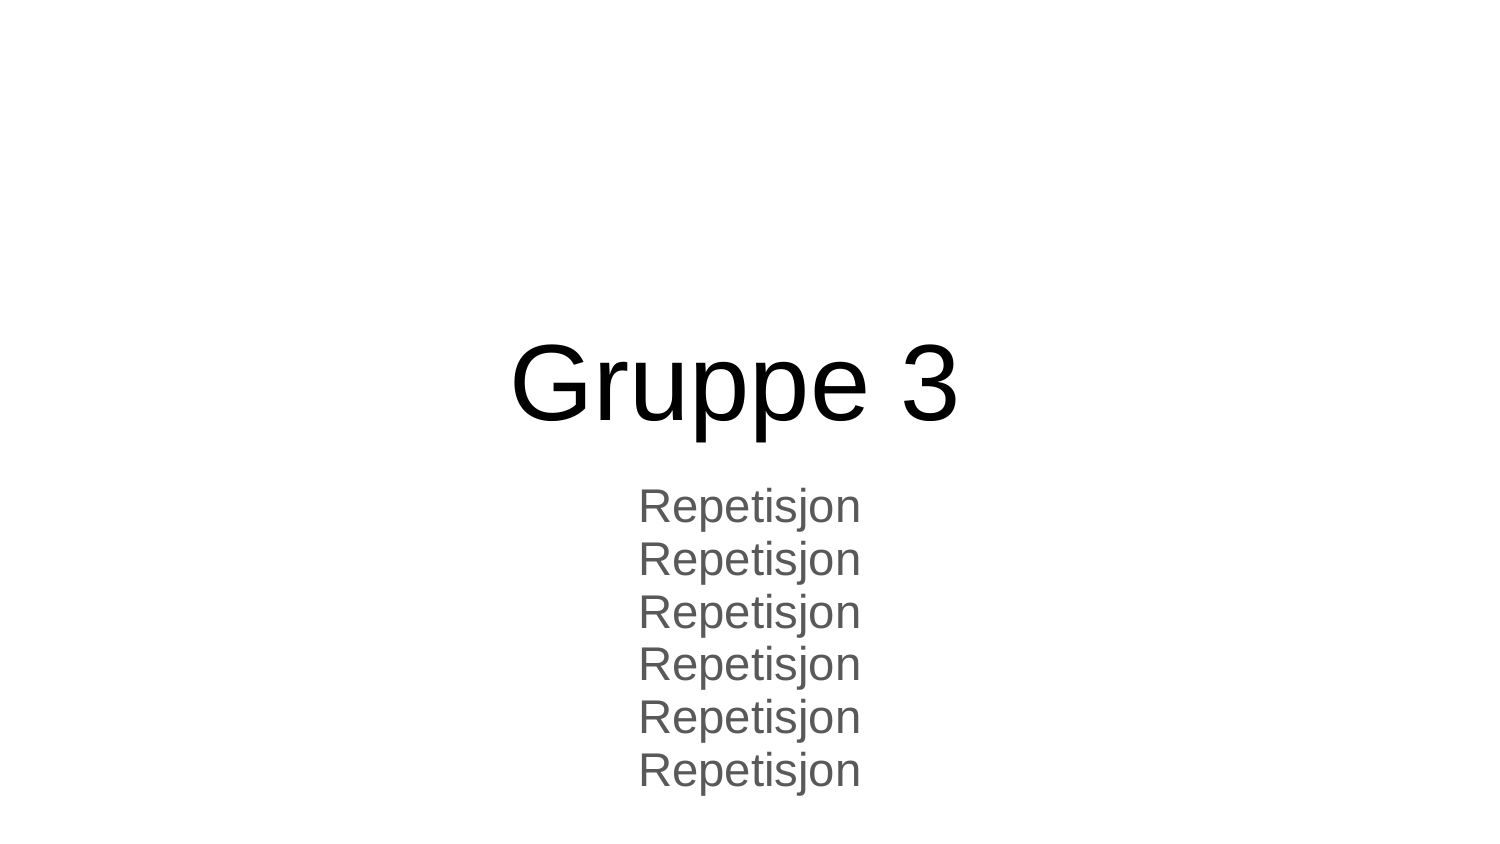

# Gruppe 3
Repetisjon
Repetisjon
Repetisjon
Repetisjon
Repetisjon
Repetisjon